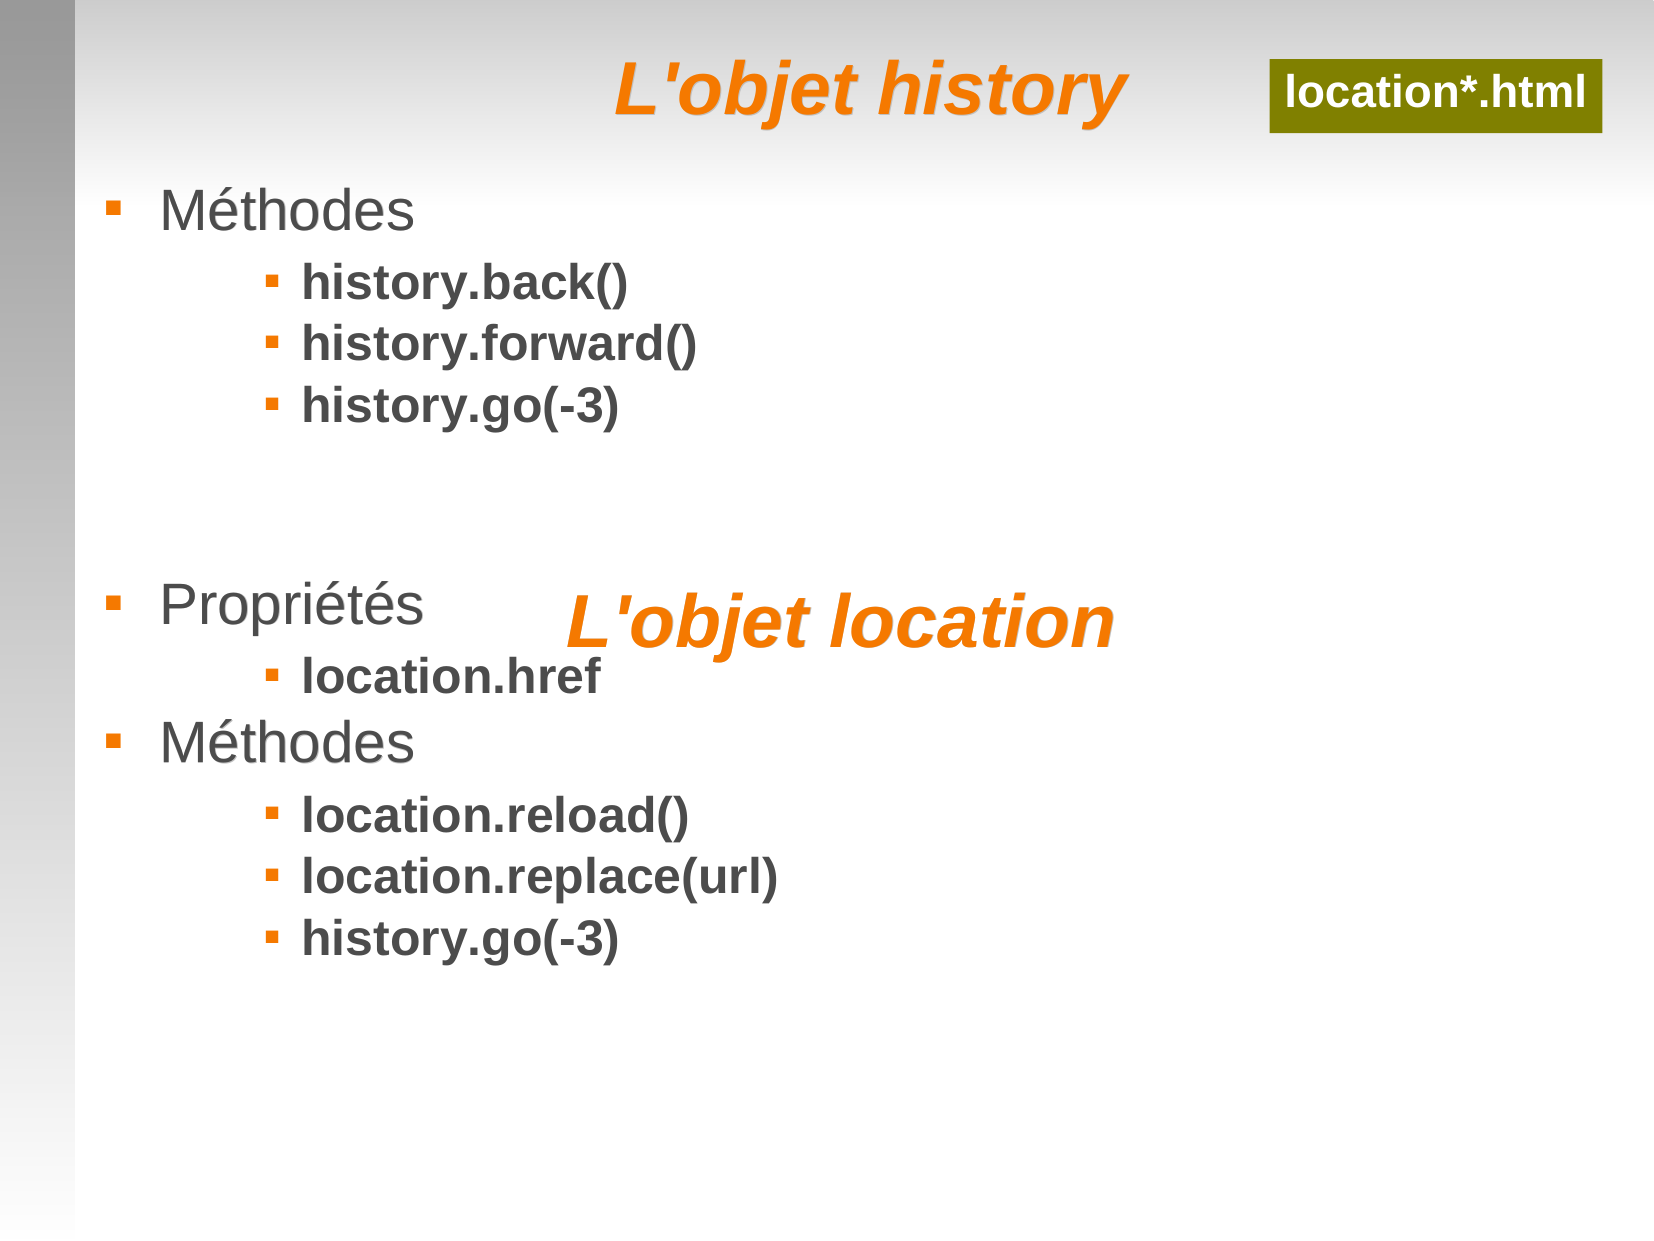

# L'objet history
location*.html
Méthodes
history.back()
history.forward()
history.go(-3)
Propriétés
location.href
Méthodes
location.reload()
location.replace(url)
history.go(-3)
L'objet location